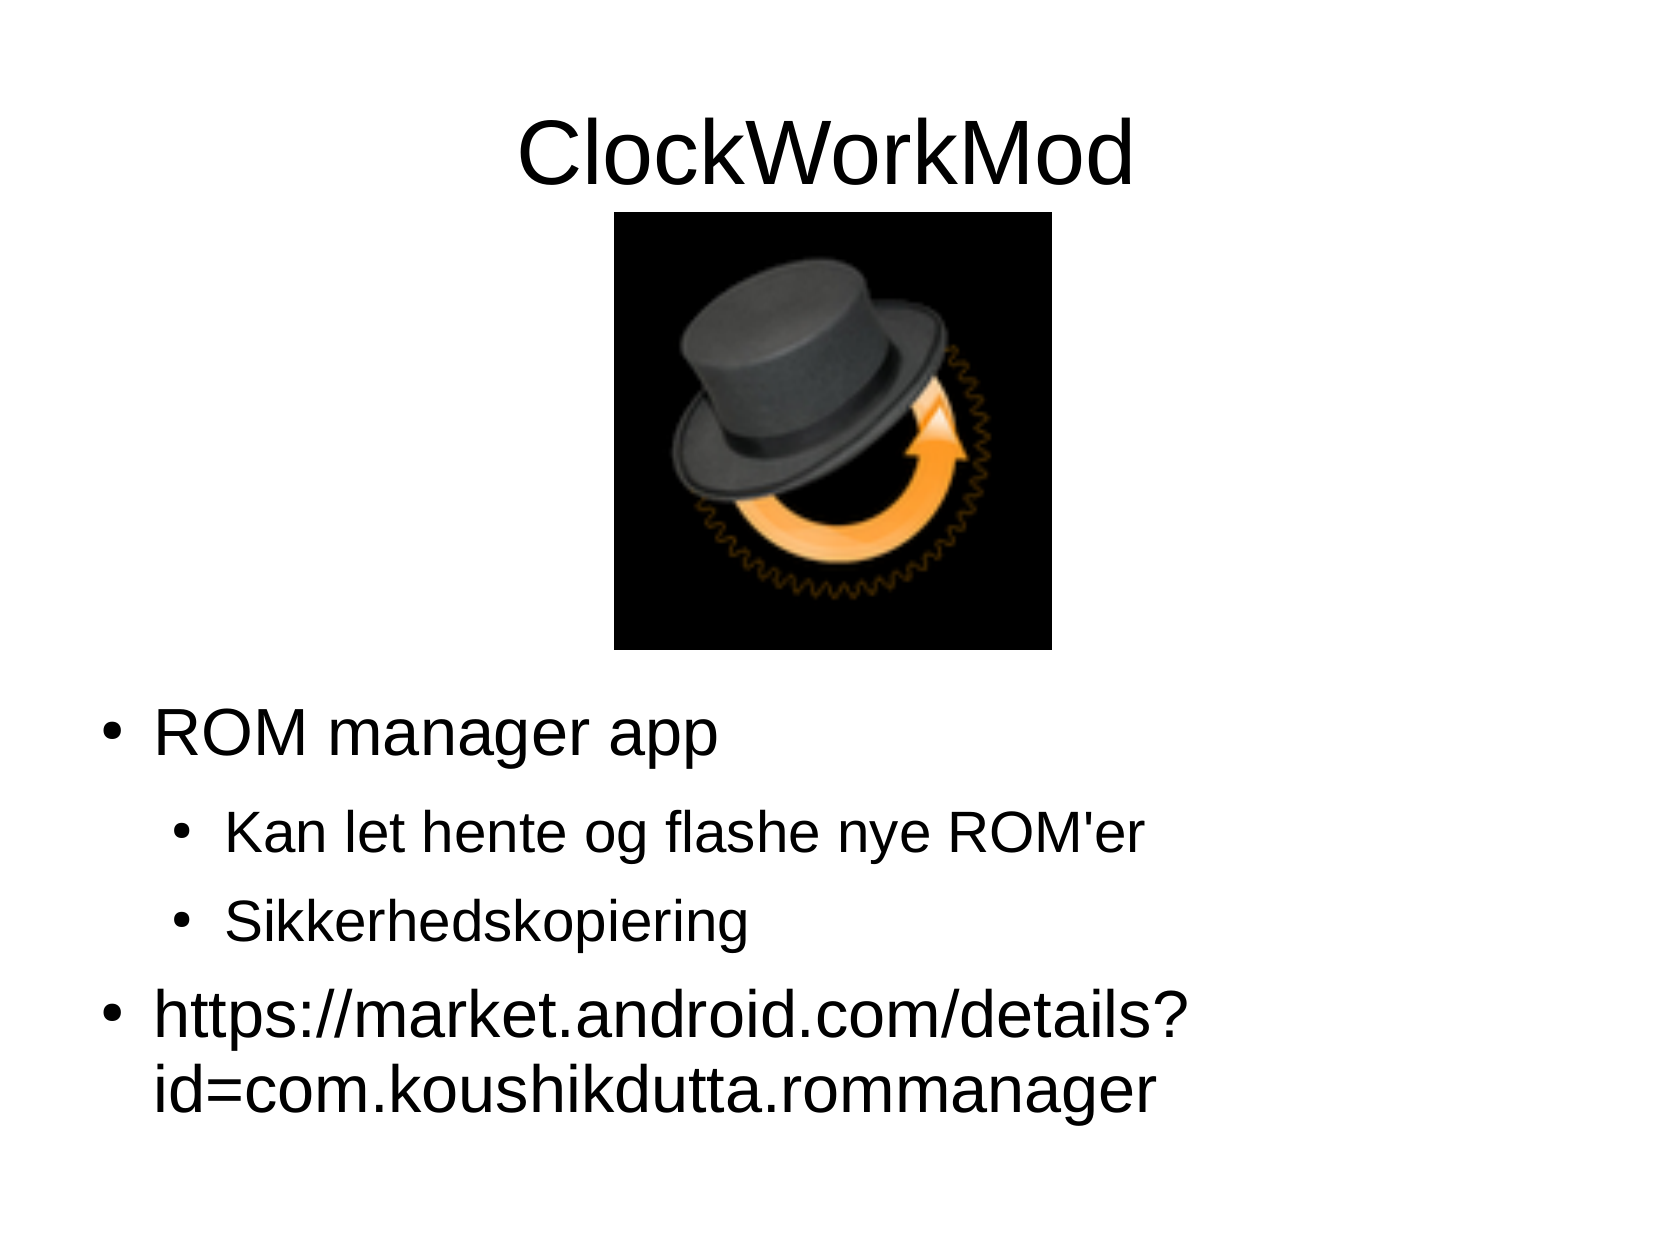

# ClockWorkMod
ROM manager app
Kan let hente og flashe nye ROM'er
Sikkerhedskopiering
https://market.android.com/details?id=com.koushikdutta.rommanager